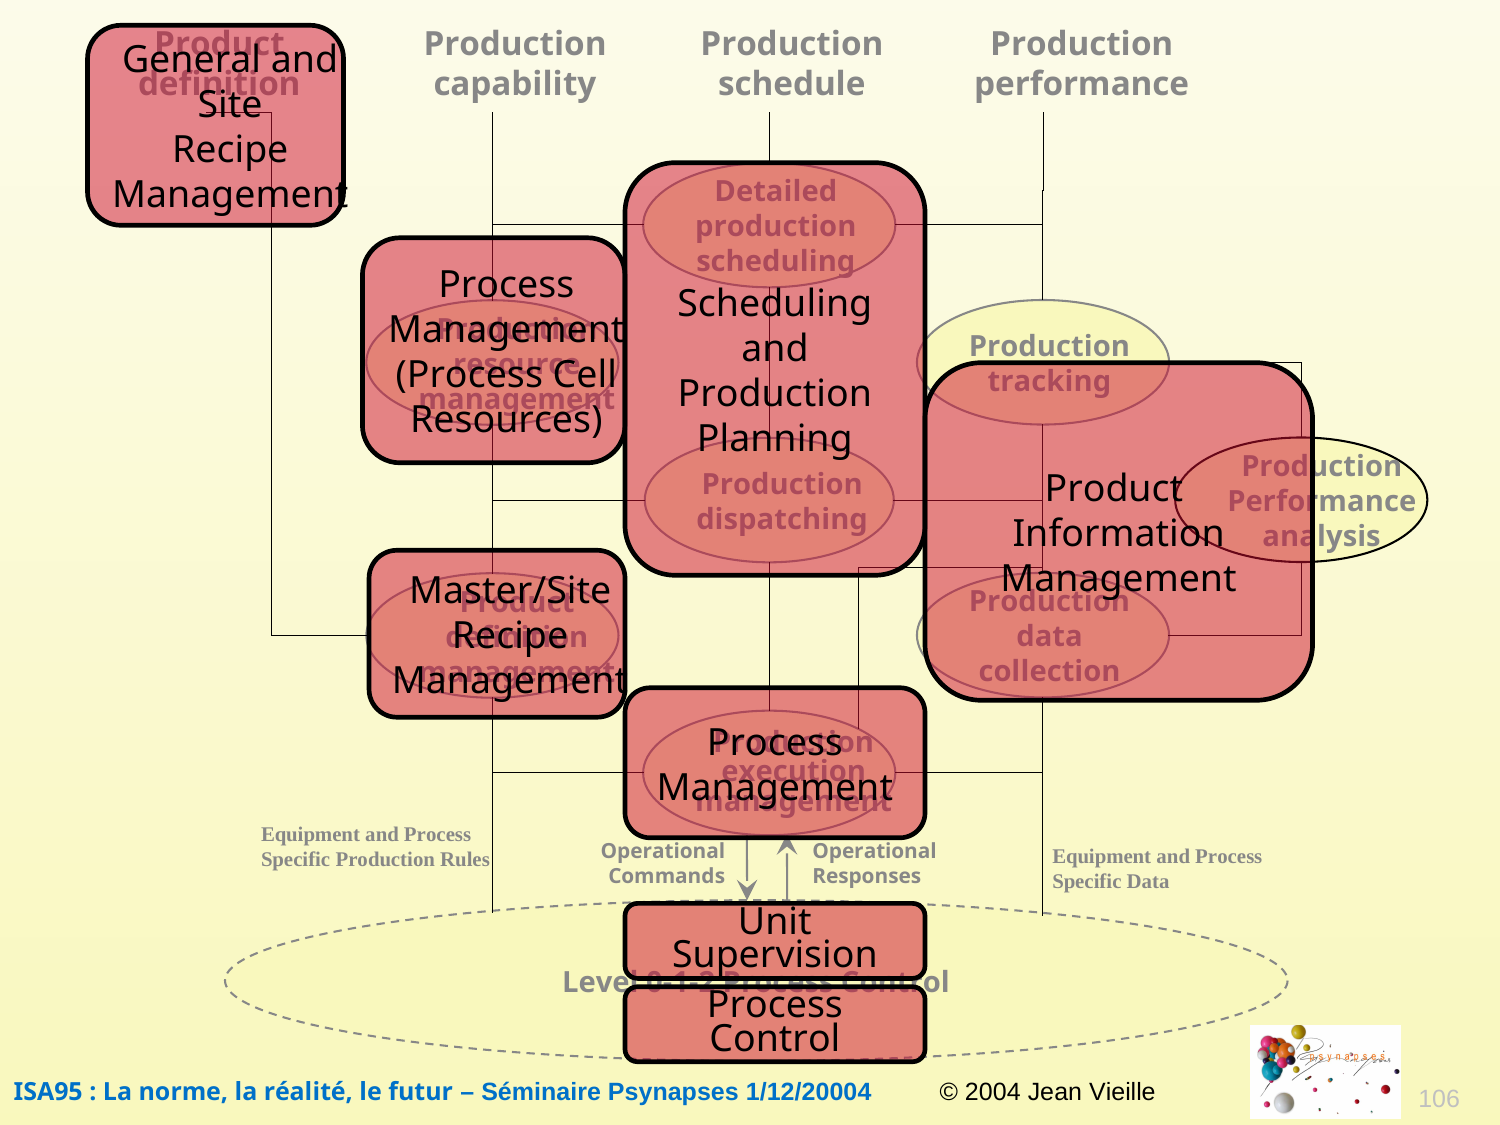

Product
definition
Production
capability
Production
schedule
Production
performance
Detailed
production
scheduling
Production
tracking
Production
resource
management
Production
Performance
analysis
Production
dispatching
Production
data
collection
Product
definition
management
Production
execution
management
Equipment and Process
Specific Production Rules
Operational
Commands
Operational
Responses
Equipment and Process
Specific Data
Level 0-1-2 Process Control
General and
Site
Recipe
Management
Scheduling
and
Production
Planning
Process
Management
(Process Cell
Resources)
Product
Information
Management
Master/Site
Recipe
Management
Process
Management
Unit
Supervision
Process
Control